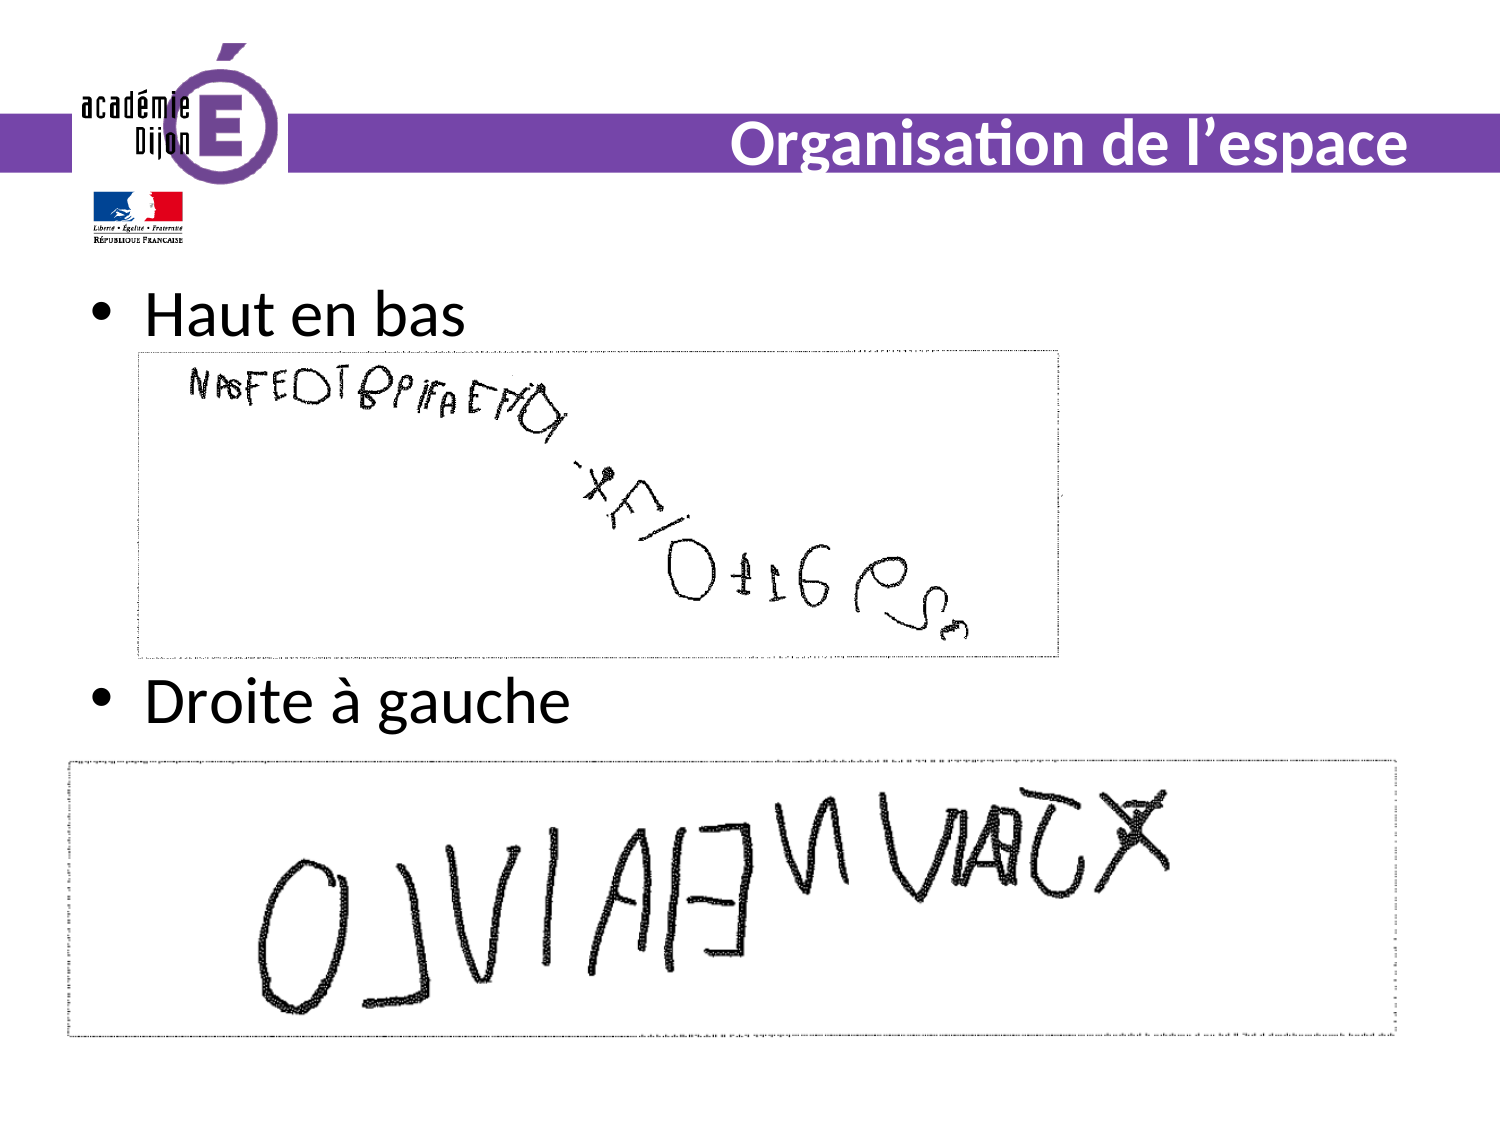

Organisation de l’espace
Haut en bas
Droite à gauche